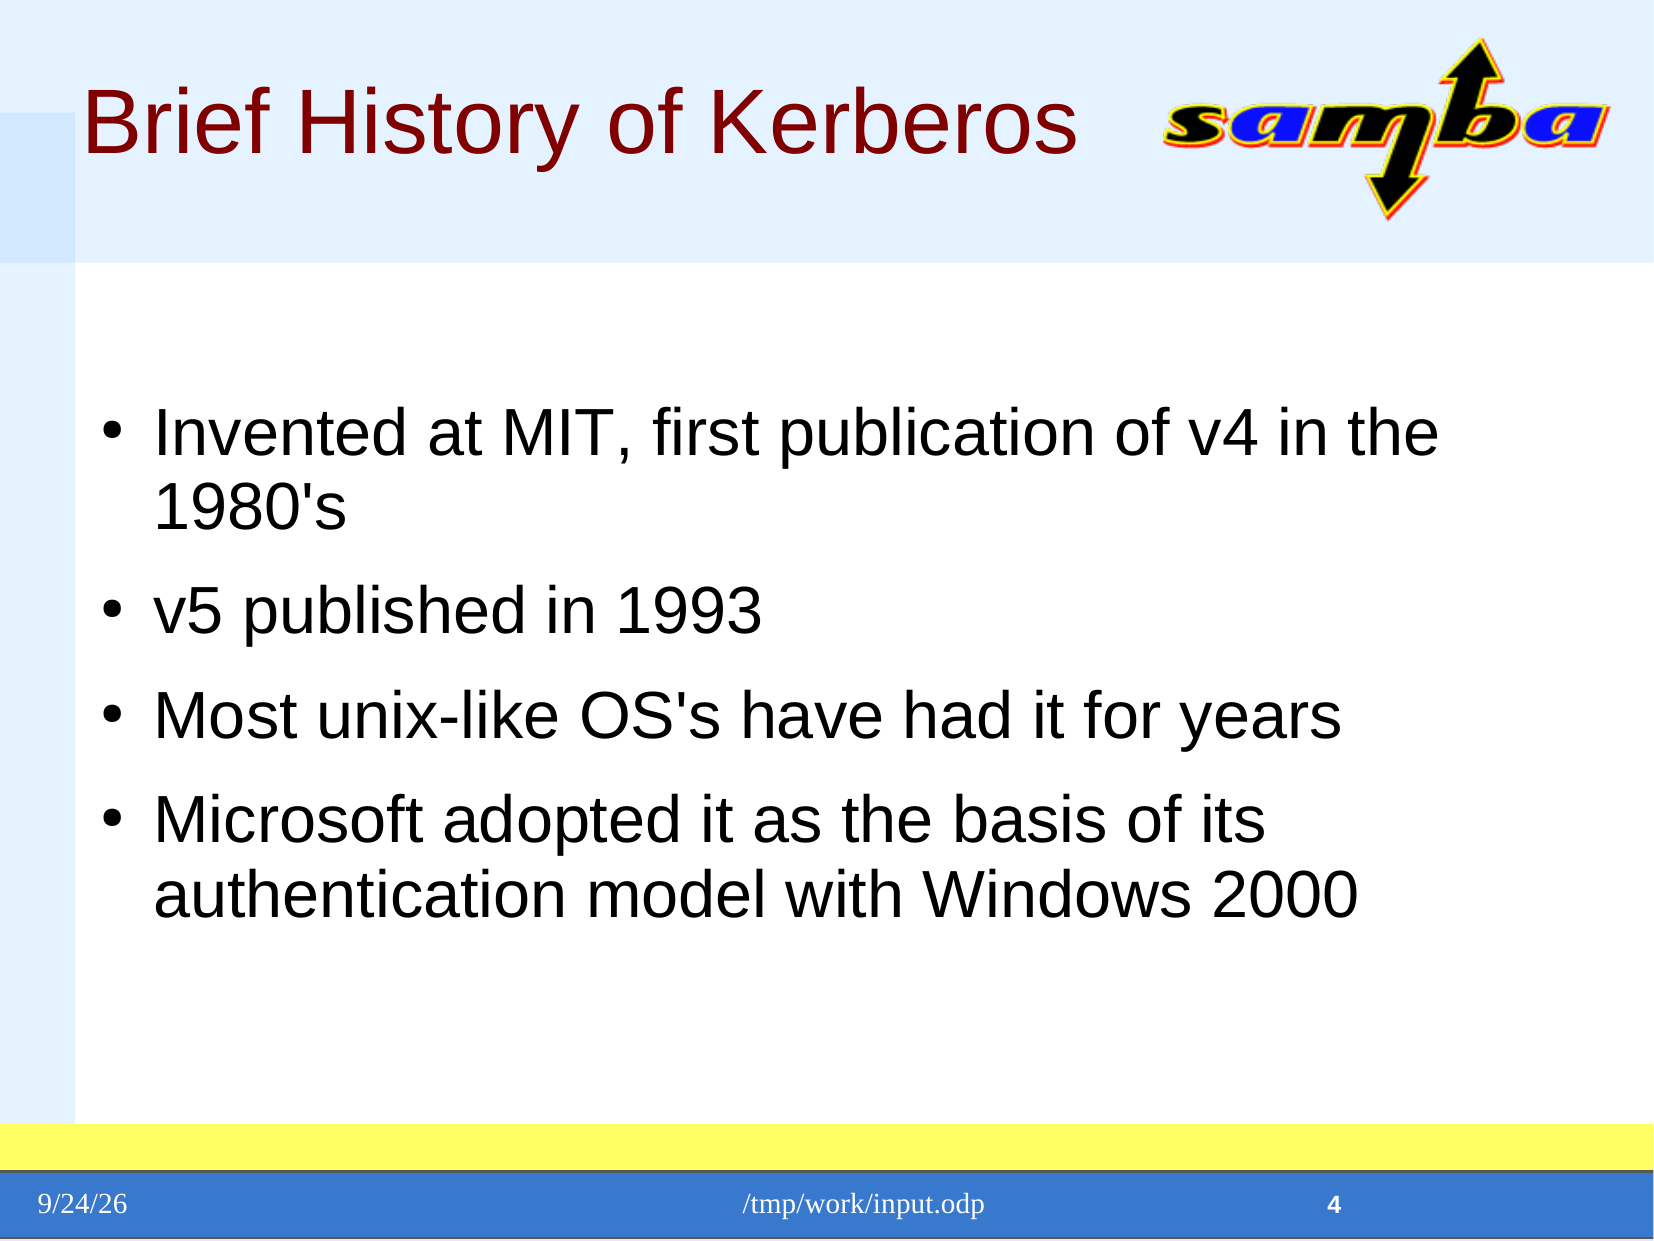

# Brief History of Kerberos
Invented at MIT, first publication of v4 in the 1980's
v5 published in 1993
Most unix-like OS's have had it for years
Microsoft adopted it as the basis of its authentication model with Windows 2000